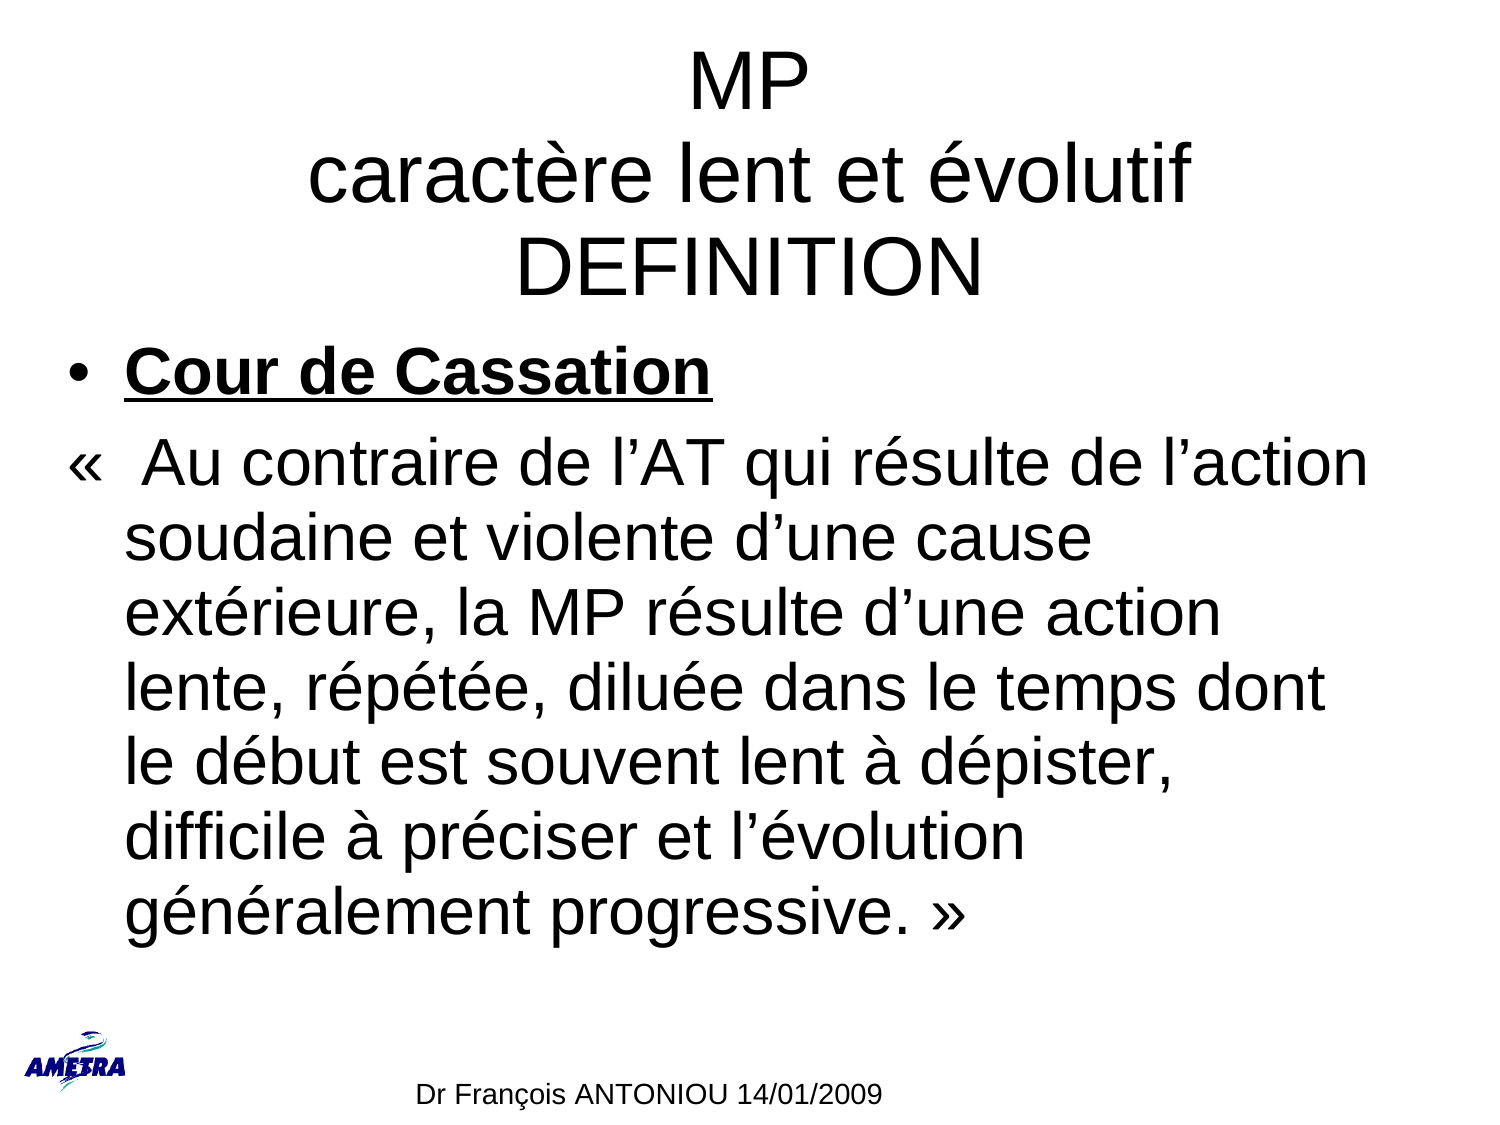

# MP caractère lent et évolutif DEFINITION
Cour de Cassation
«  Au contraire de l’AT qui résulte de l’action soudaine et violente d’une cause extérieure, la MP résulte d’une action lente, répétée, diluée dans le temps dont le début est souvent lent à dépister, difficile à préciser et l’évolution généralement progressive. »
Dr François ANTONIOU 14/01/2009